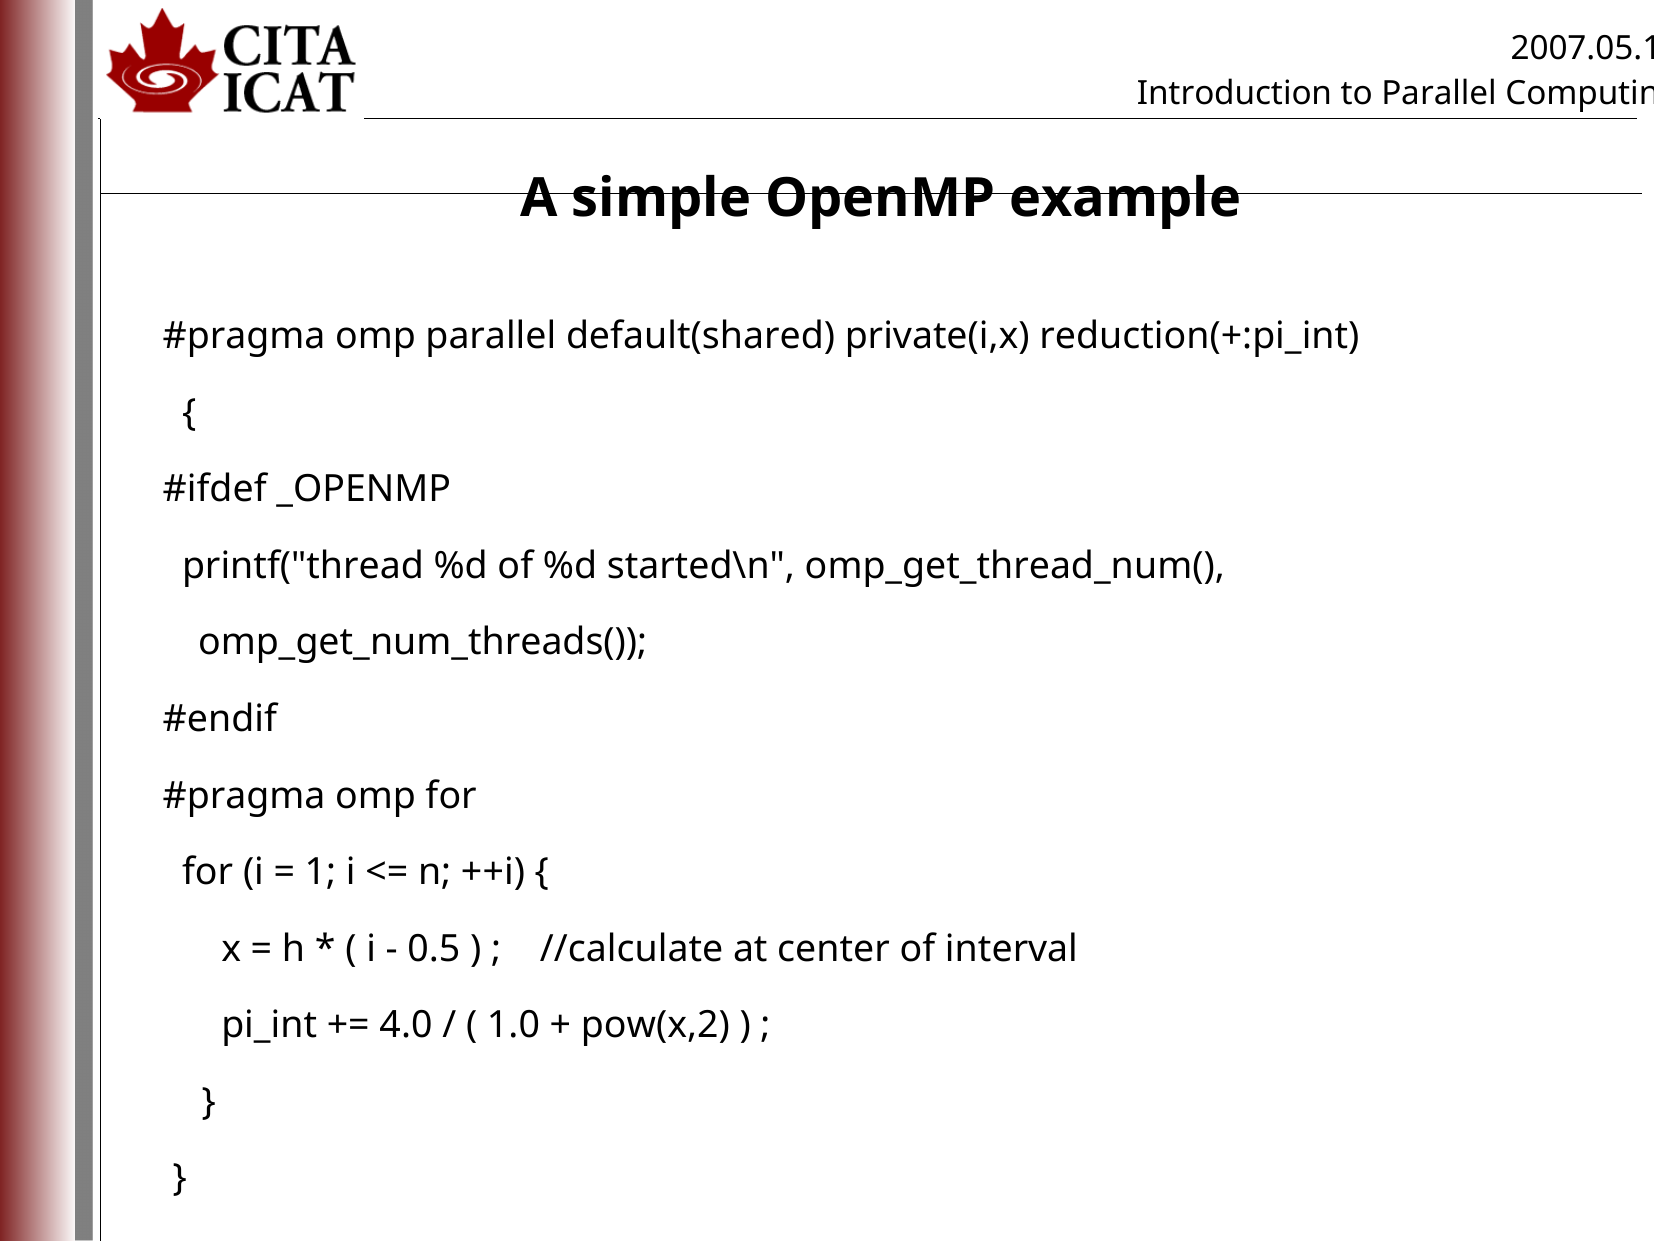

2007.05.18
Introduction to Parallel Computing
A simple OpenMP example
#pragma omp parallel default(shared) private(i,x) reduction(+:pi_int)
 {
#ifdef _OPENMP
 printf("thread %d of %d started\n", omp_get_thread_num(), omp_get_num_threads());
#endif
#pragma omp for
 for (i = 1; i <= n; ++i) {
 x = h * ( i - 0.5 ) ; //calculate at center of interval
 pi_int += 4.0 / ( 1.0 + pow(x,2) ) ;
 }
 }